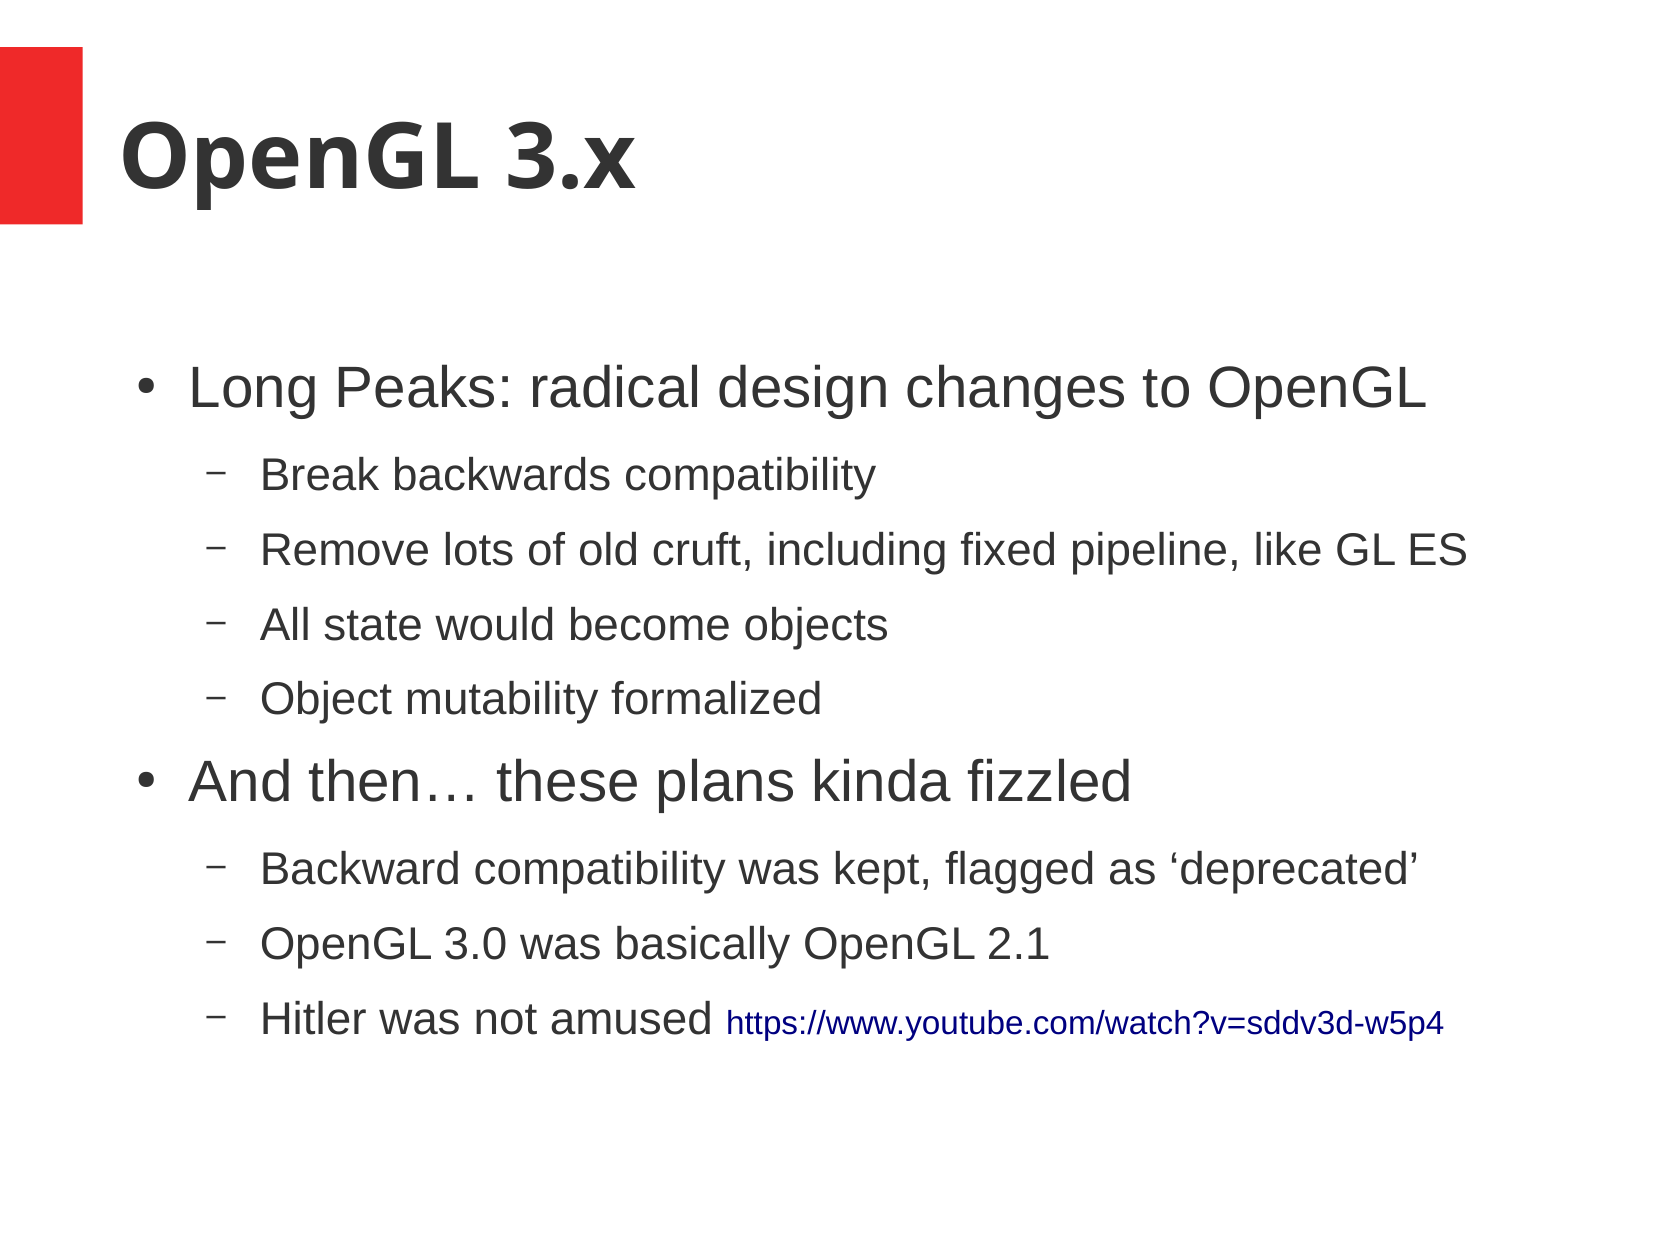

# OpenGL 3.x
Long Peaks: radical design changes to OpenGL
Break backwards compatibility
Remove lots of old cruft, including fixed pipeline, like GL ES
All state would become objects
Object mutability formalized
And then… these plans kinda fizzled
Backward compatibility was kept, flagged as ‘deprecated’
OpenGL 3.0 was basically OpenGL 2.1
Hitler was not amused https://www.youtube.com/watch?v=sddv3d-w5p4